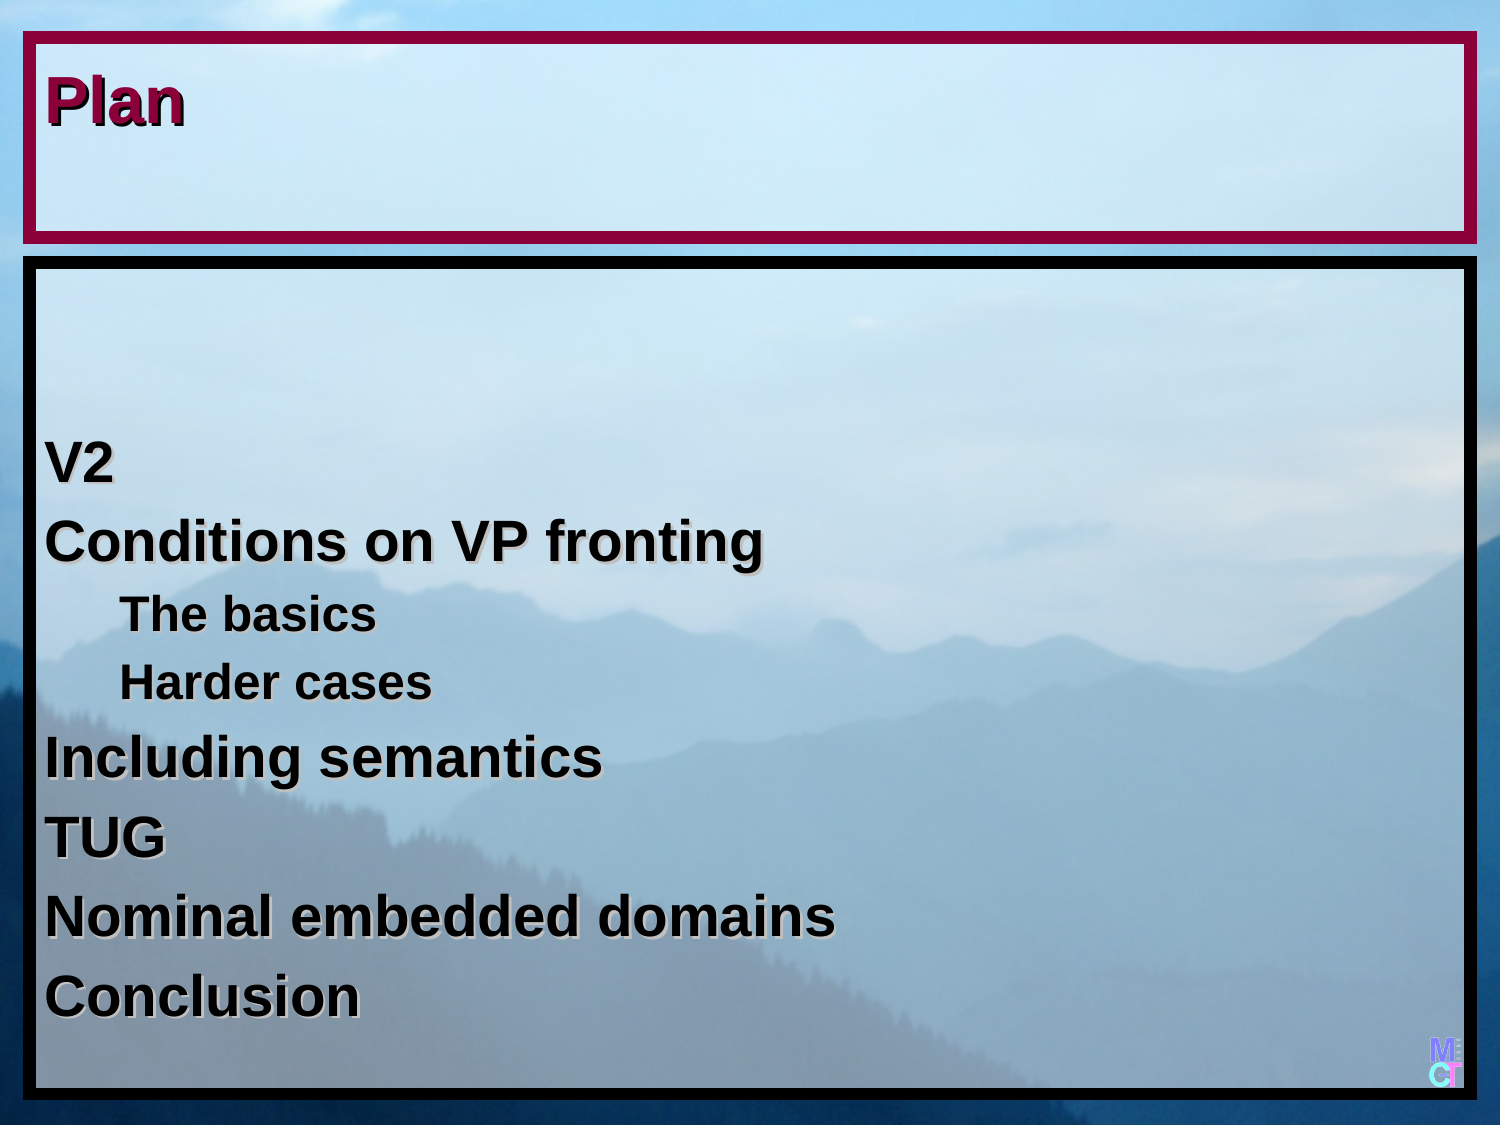

# Plan
V2
Conditions on VP fronting
The basics
Harder cases
Including semantics
TUG
Nominal embedded domains
Conclusion